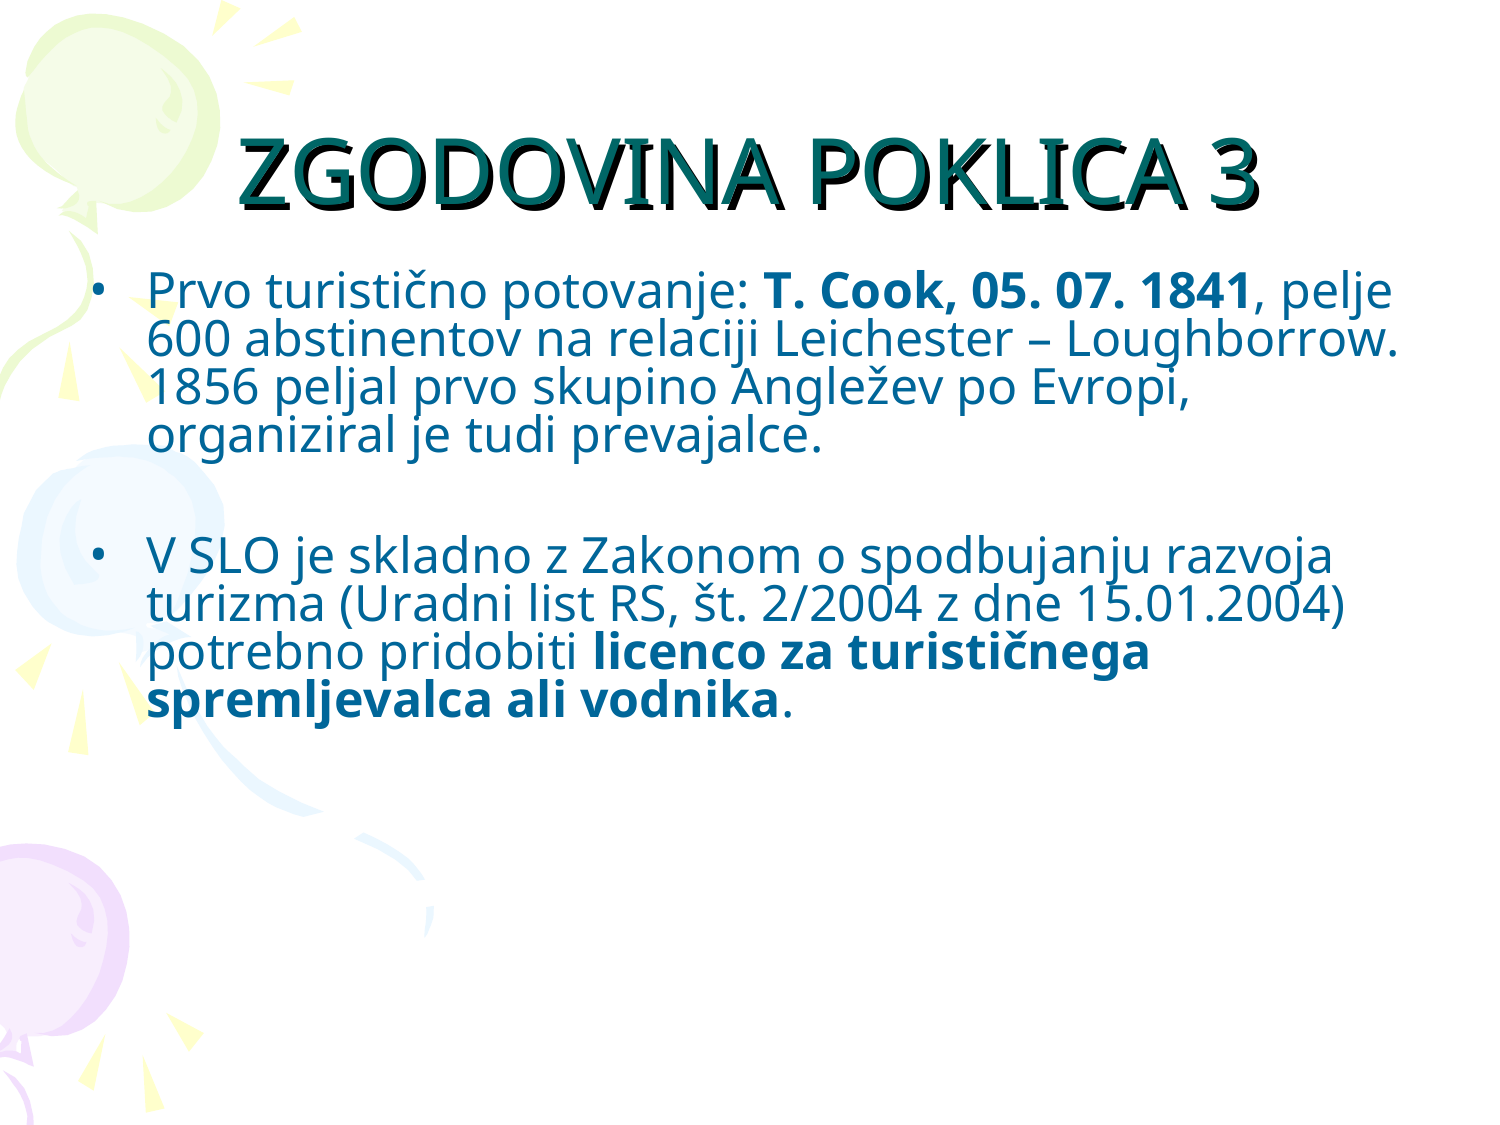

# ZGODOVINA POKLICA 3
Prvo turistično potovanje: T. Cook, 05. 07. 1841, pelje 600 abstinentov na relaciji Leichester – Loughborrow. 1856 peljal prvo skupino Angležev po Evropi, organiziral je tudi prevajalce.
V SLO je skladno z Zakonom o spodbujanju razvoja turizma (Uradni list RS, št. 2/2004 z dne 15.01.2004) potrebno pridobiti licenco za turističnega spremljevalca ali vodnika.